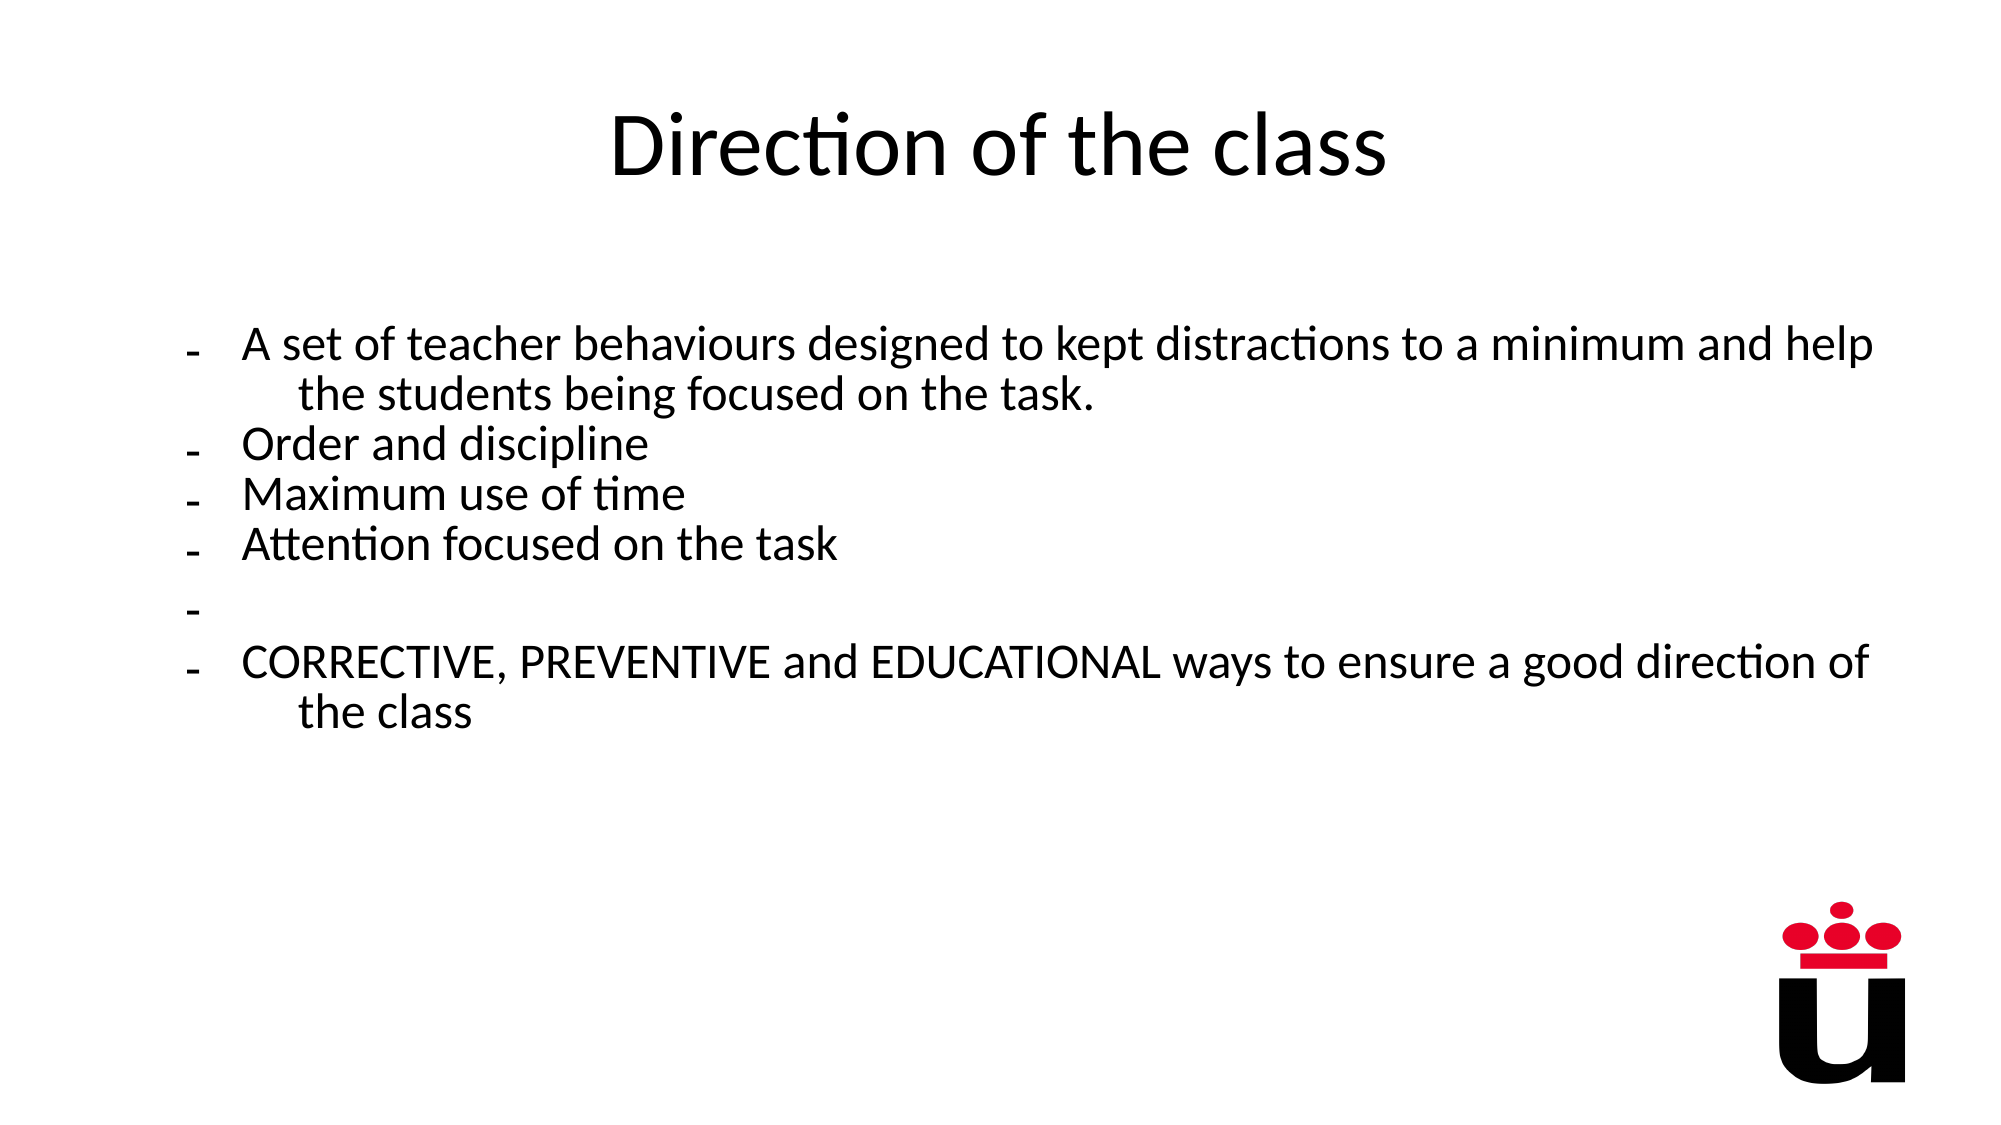

# Direction of the class
A set of teacher behaviours designed to kept distractions to a minimum and help the students being focused on the task.
Order and discipline
Maximum use of time
Attention focused on the task
CORRECTIVE, PREVENTIVE and EDUCATIONAL ways to ensure a good direction of the class